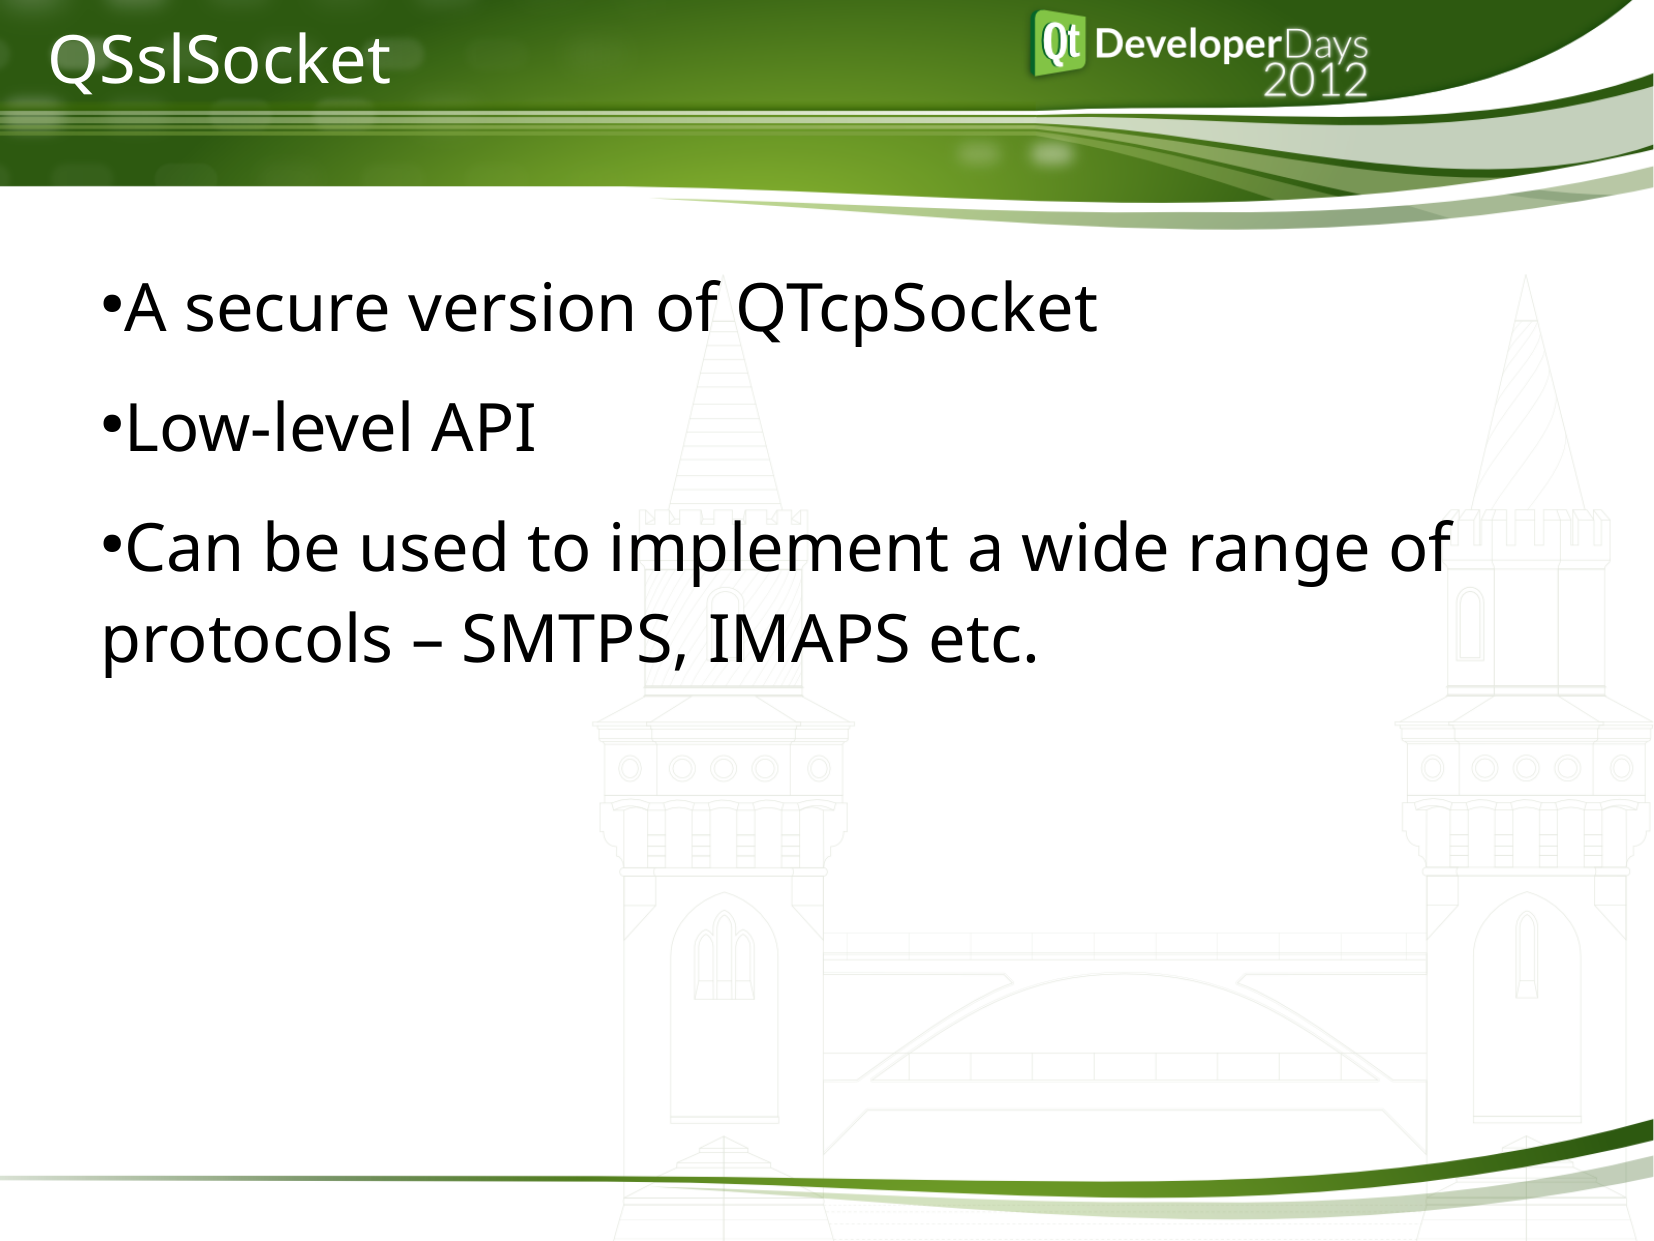

# QSslSocket
A secure version of QTcpSocket
Low-level API
Can be used to implement a wide range of protocols – SMTPS, IMAPS etc.